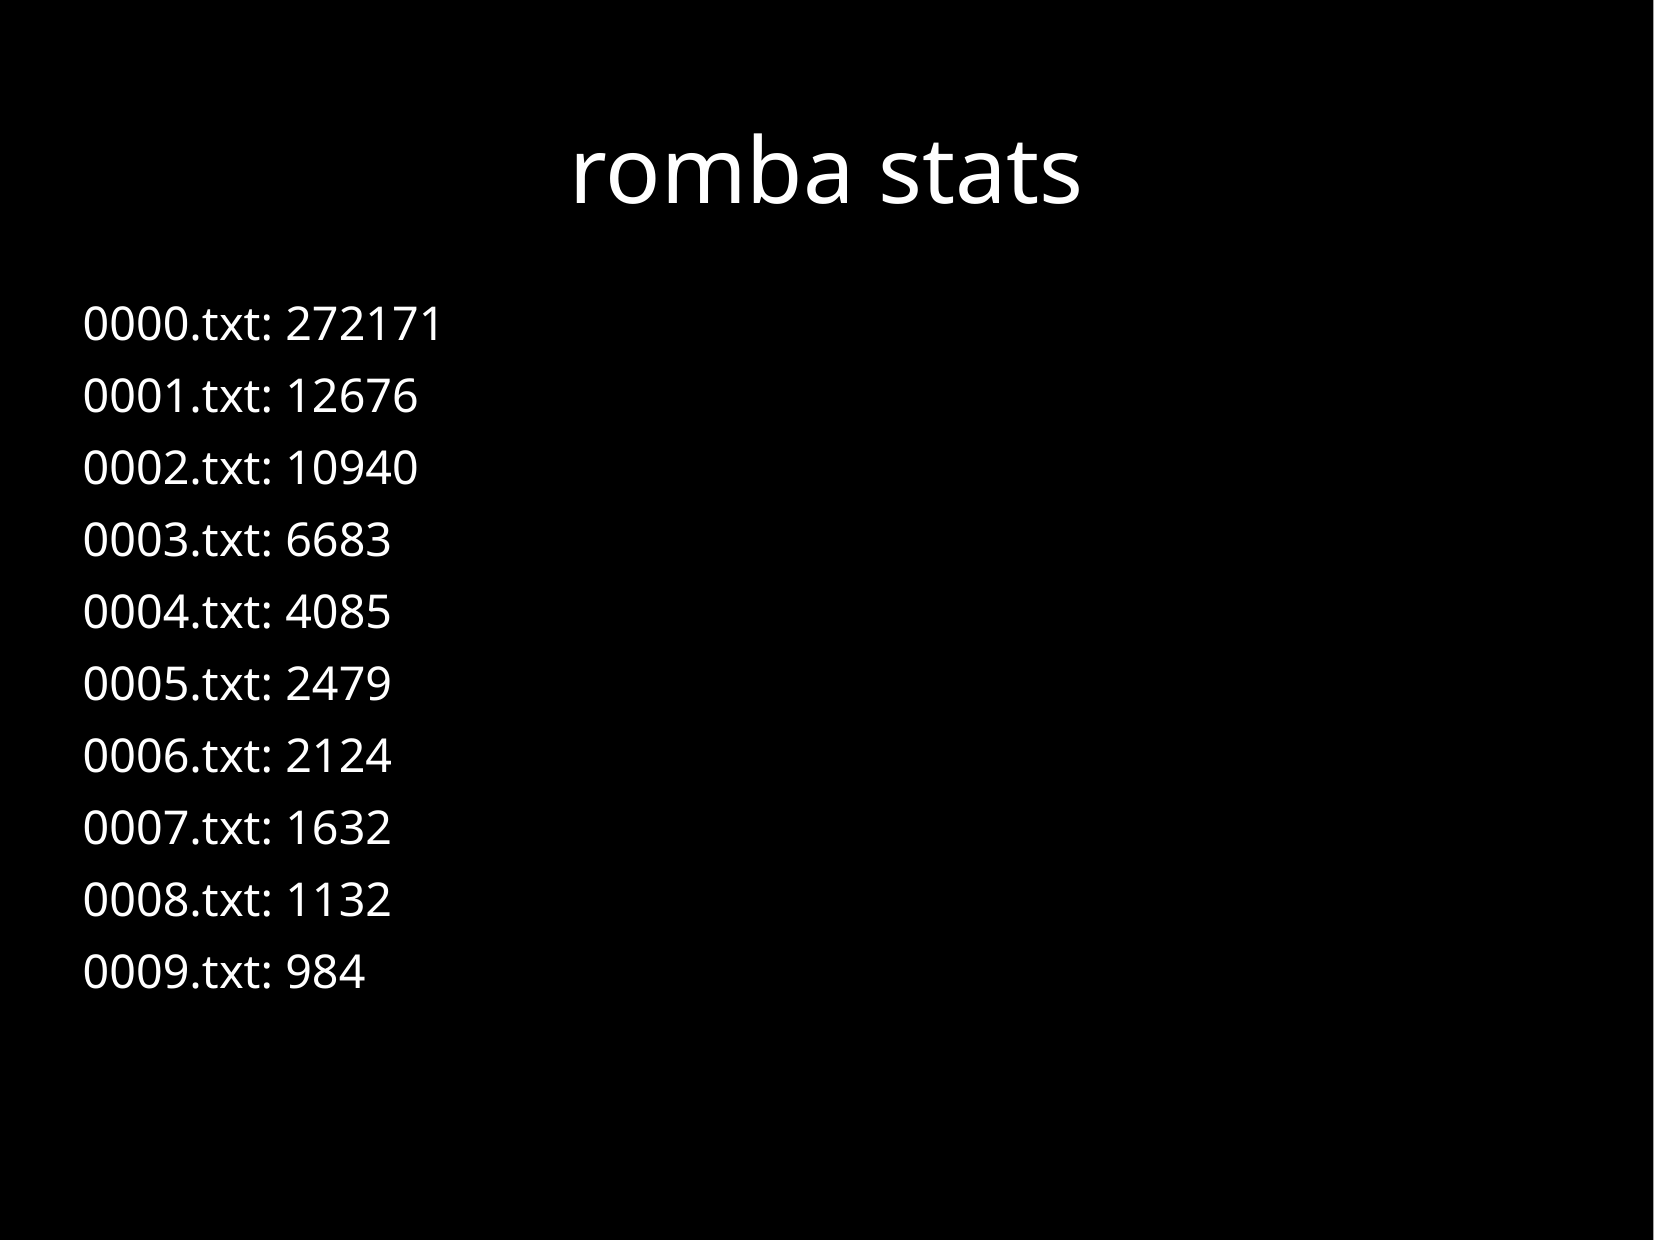

# romba stats
0000.txt: 272171
0001.txt: 12676
0002.txt: 10940
0003.txt: 6683
0004.txt: 4085
0005.txt: 2479
0006.txt: 2124
0007.txt: 1632
0008.txt: 1132
0009.txt: 984